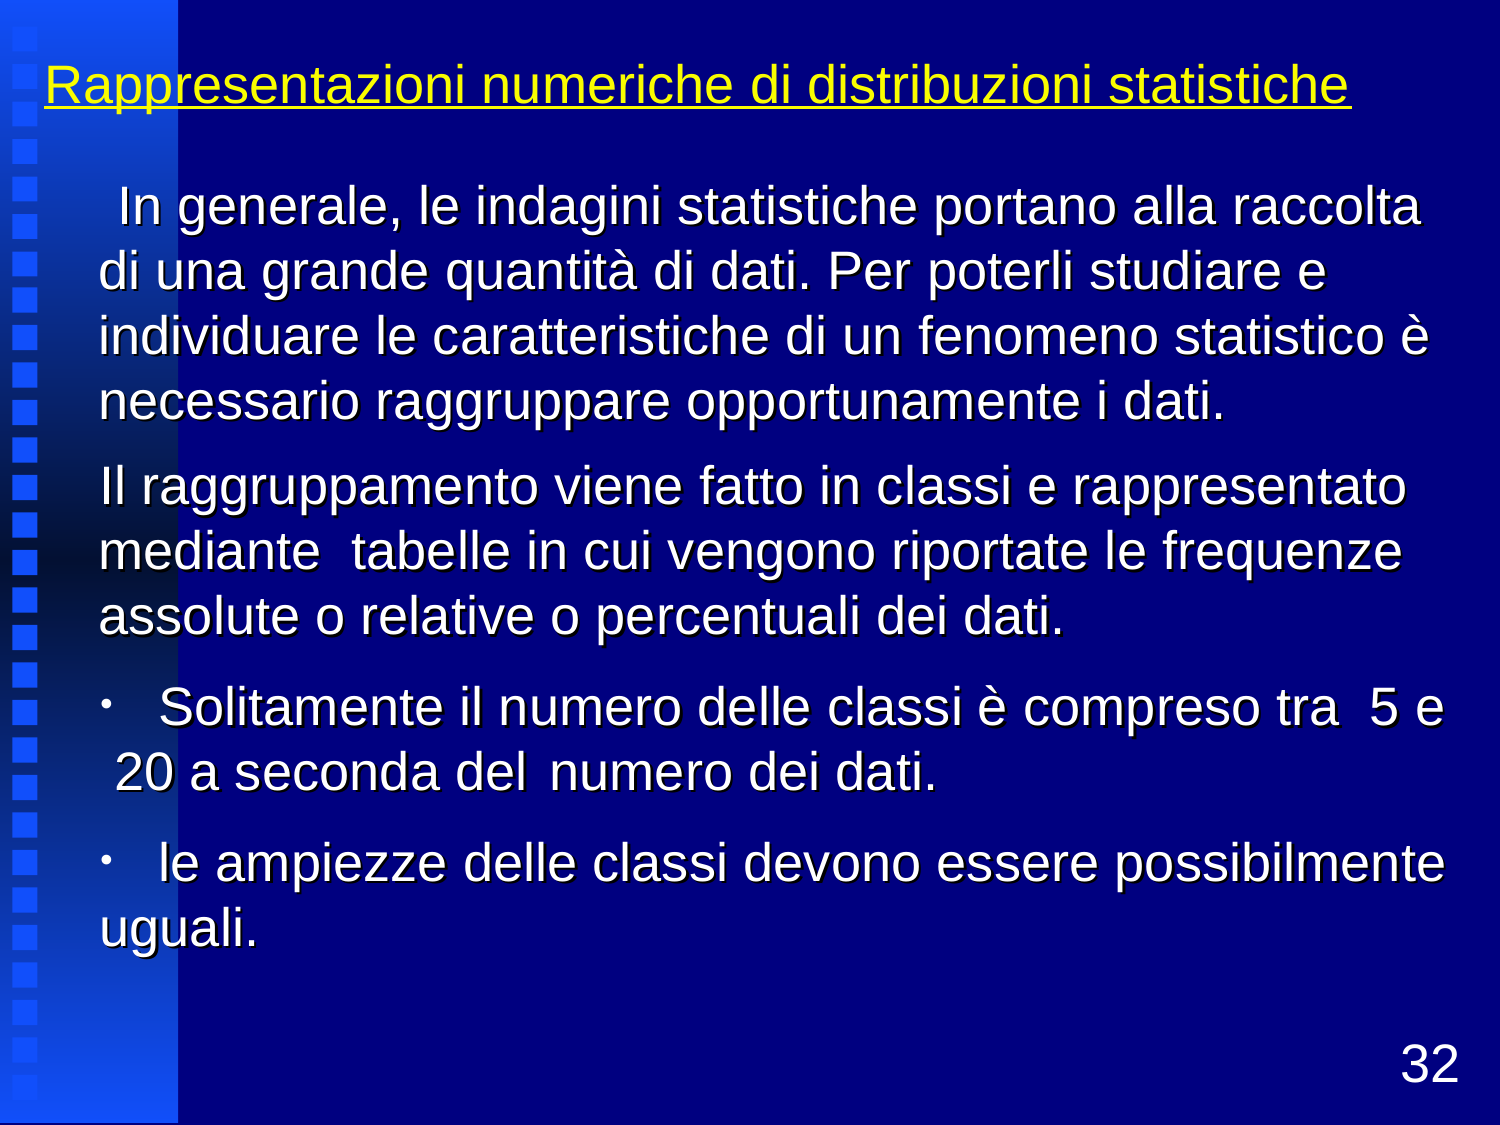

Rappresentazioni numeriche di distribuzioni statistiche
In generale, le indagini statistiche portano alla raccolta di una grande quantità di dati. Per poterli studiare e individuare le caratteristiche di un fenomeno statistico è necessario raggruppare opportunamente i dati.
Il raggruppamento viene fatto in classi e rappresentato mediante tabelle in cui vengono riportate le frequenze assolute o relative o percentuali dei dati.
 Solitamente il numero delle classi è compreso tra 5 e 20 a seconda del 	numero dei dati.
 le ampiezze delle classi devono essere possibilmente uguali.